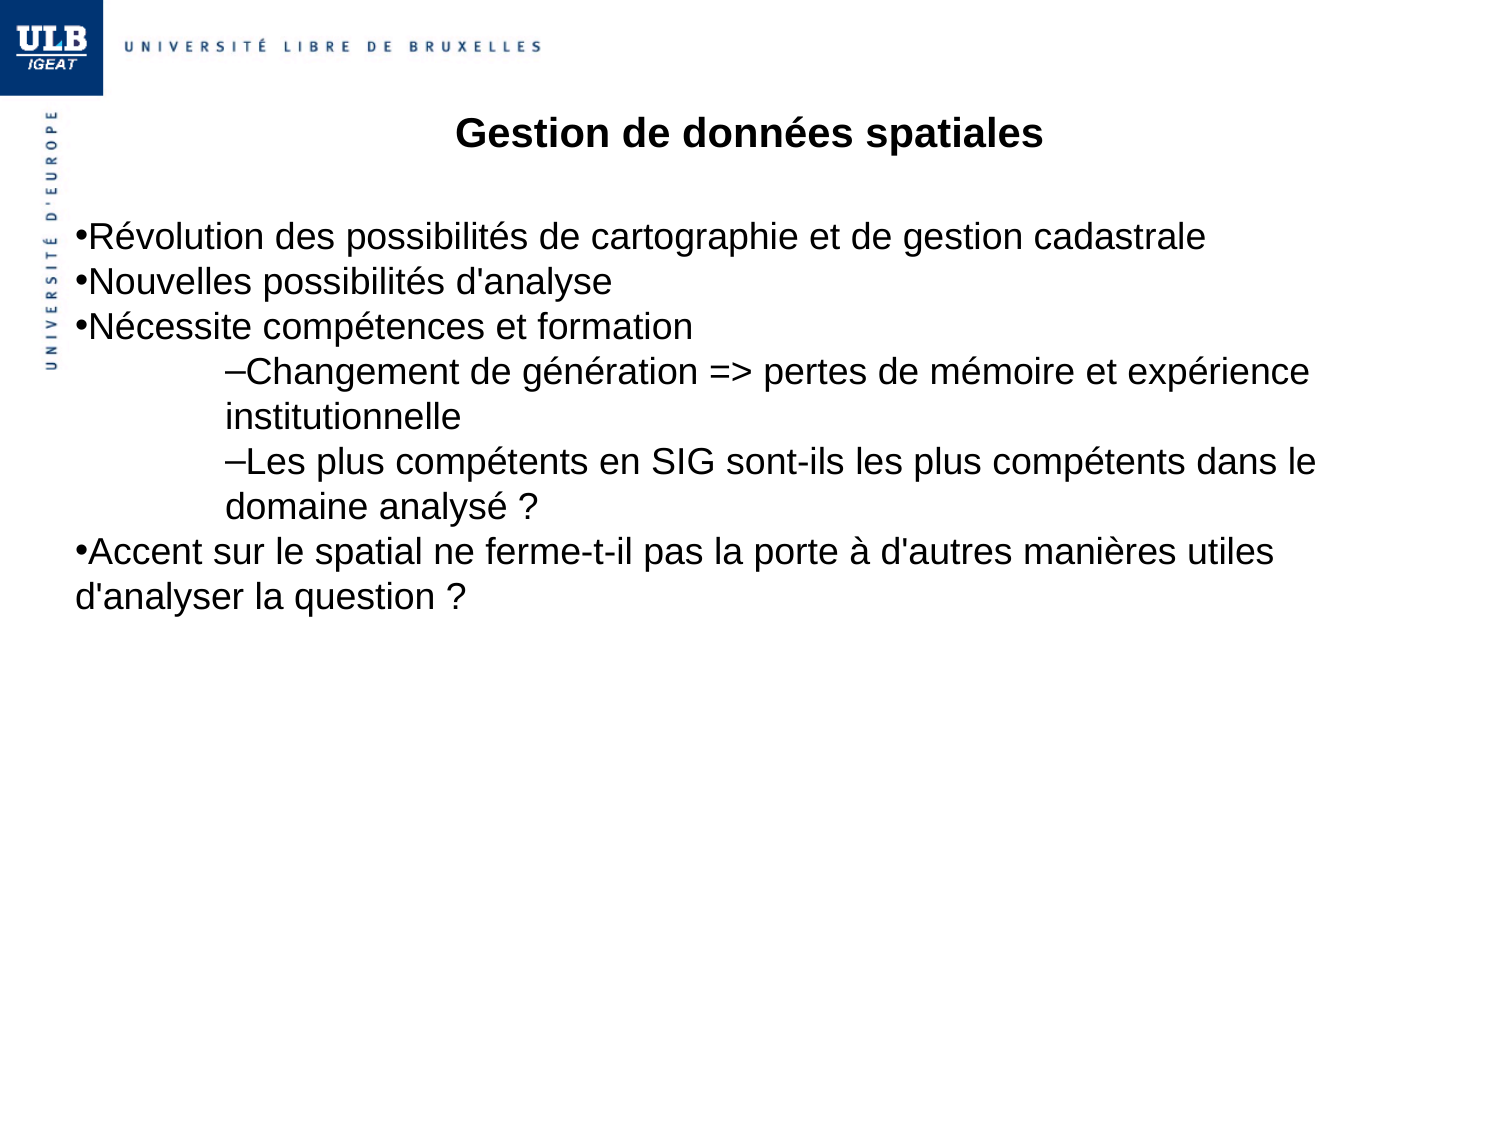

Gestion de données spatiales
Révolution des possibilités de cartographie et de gestion cadastrale
Nouvelles possibilités d'analyse
Nécessite compétences et formation
Changement de génération => pertes de mémoire et expérience institutionnelle
Les plus compétents en SIG sont-ils les plus compétents dans le domaine analysé ?
Accent sur le spatial ne ferme-t-il pas la porte à d'autres manières utiles d'analyser la question ?